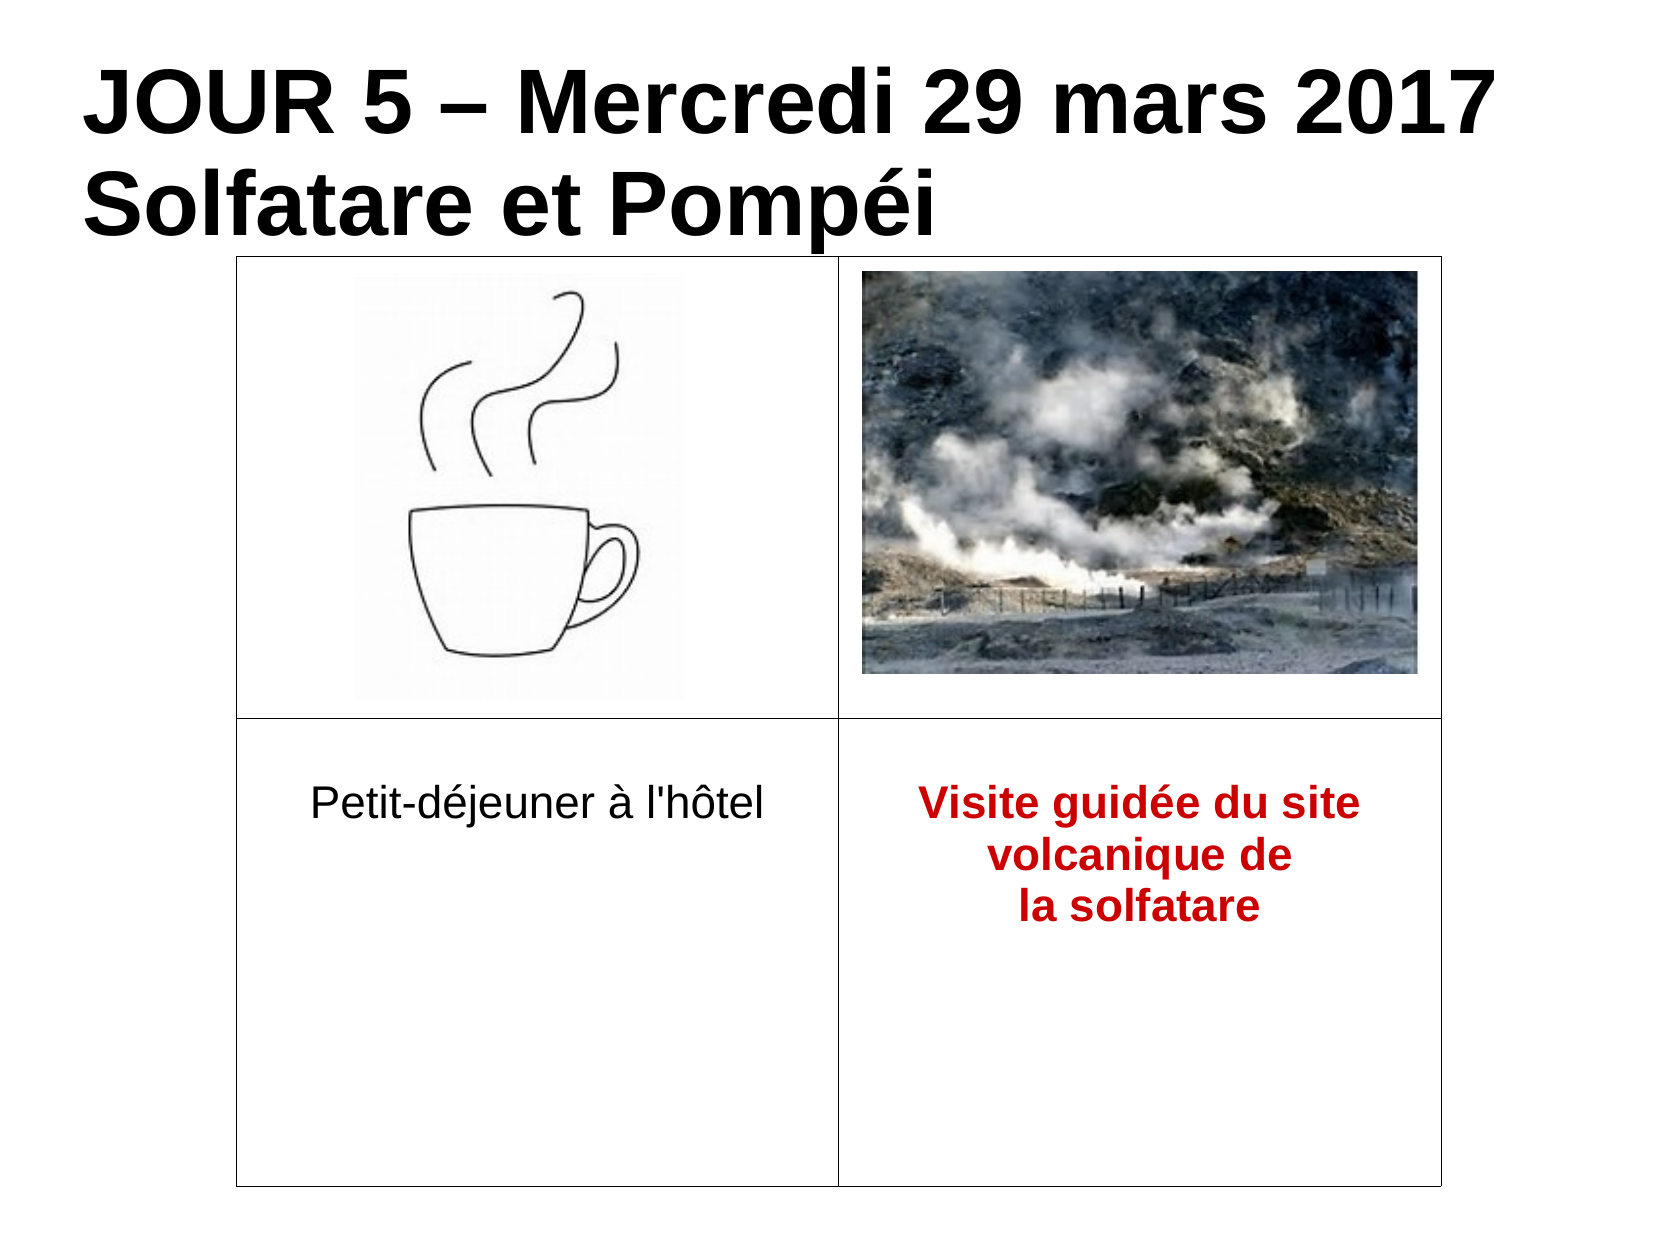

# JOUR 5 – Mercredi 29 mars 2017 Solfatare et Pompéi
| | |
| --- | --- |
| Petit-déjeuner à l'hôtel | Visite guidée du site volcanique de la solfatare |